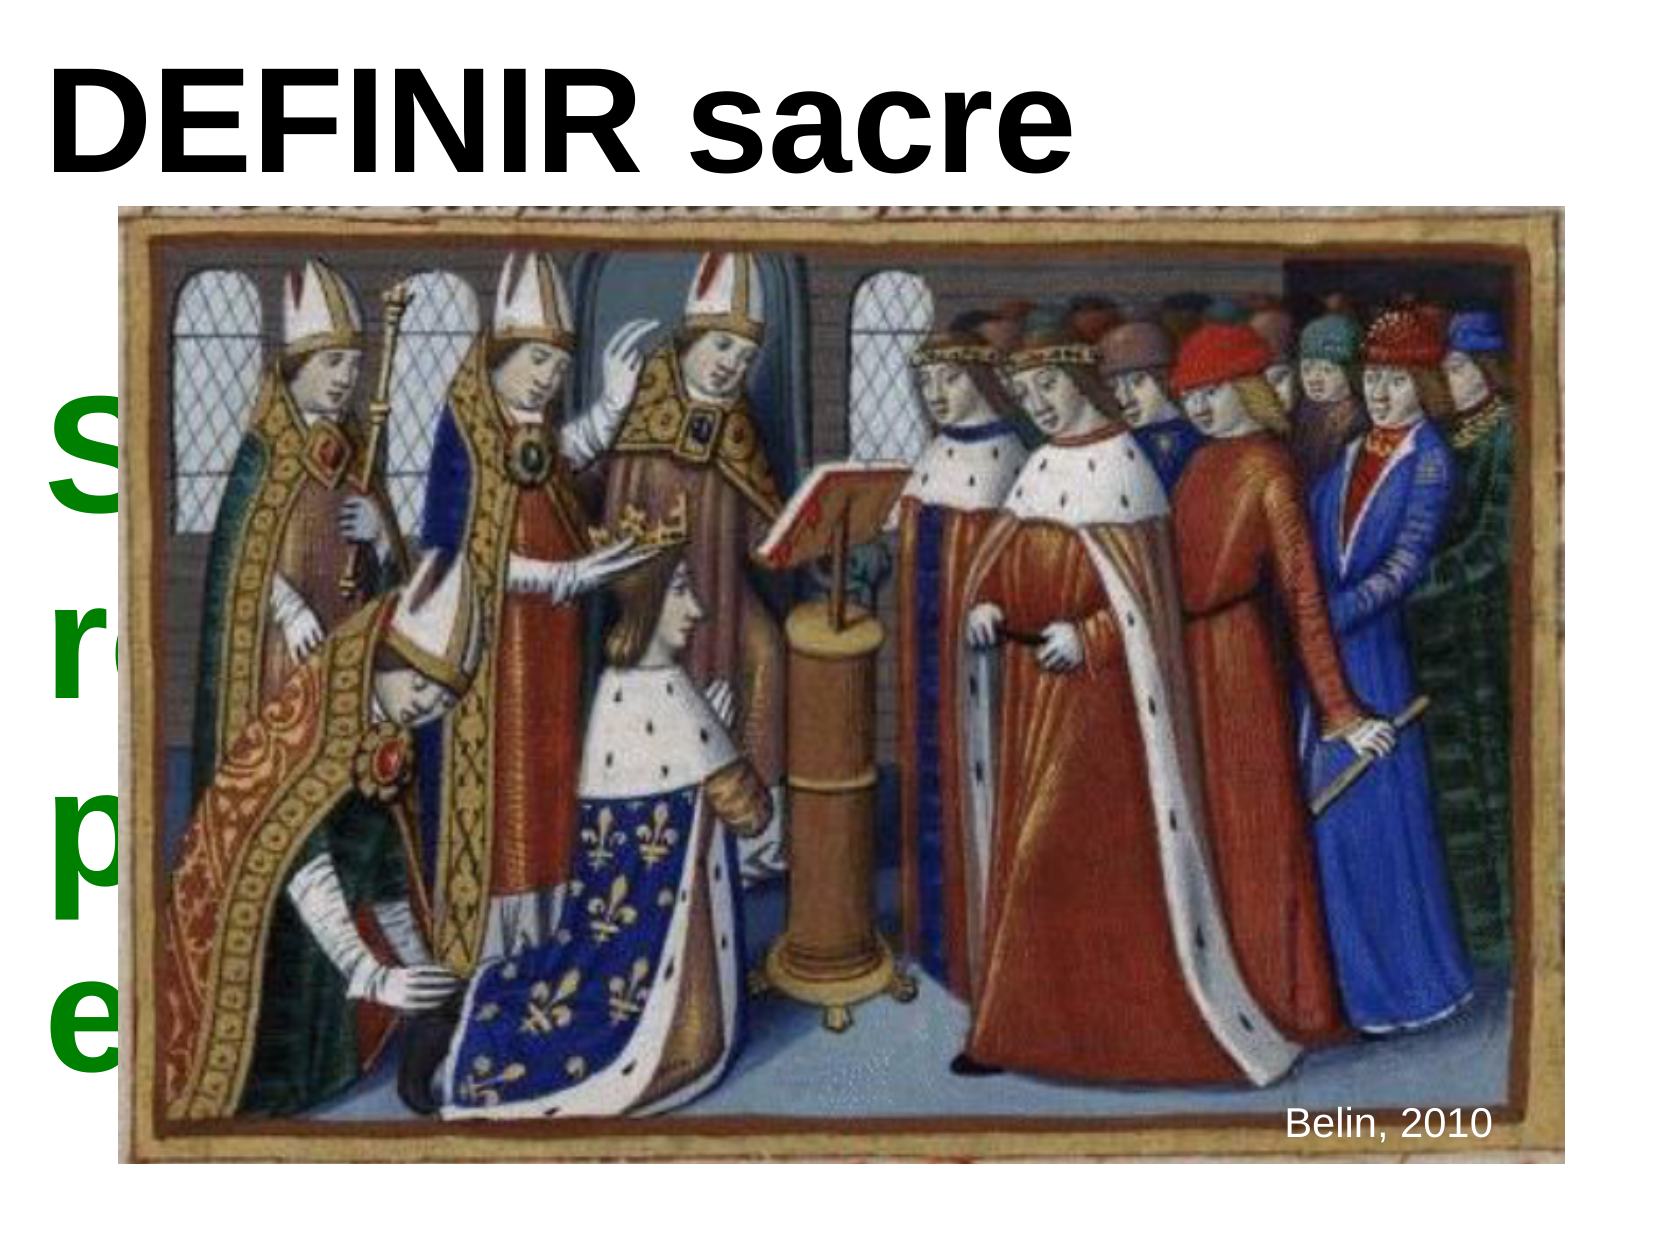

DEFINIR sacre
Sacre : cérémonie religieuse et politique où le roi est couronné
Belin, 2010